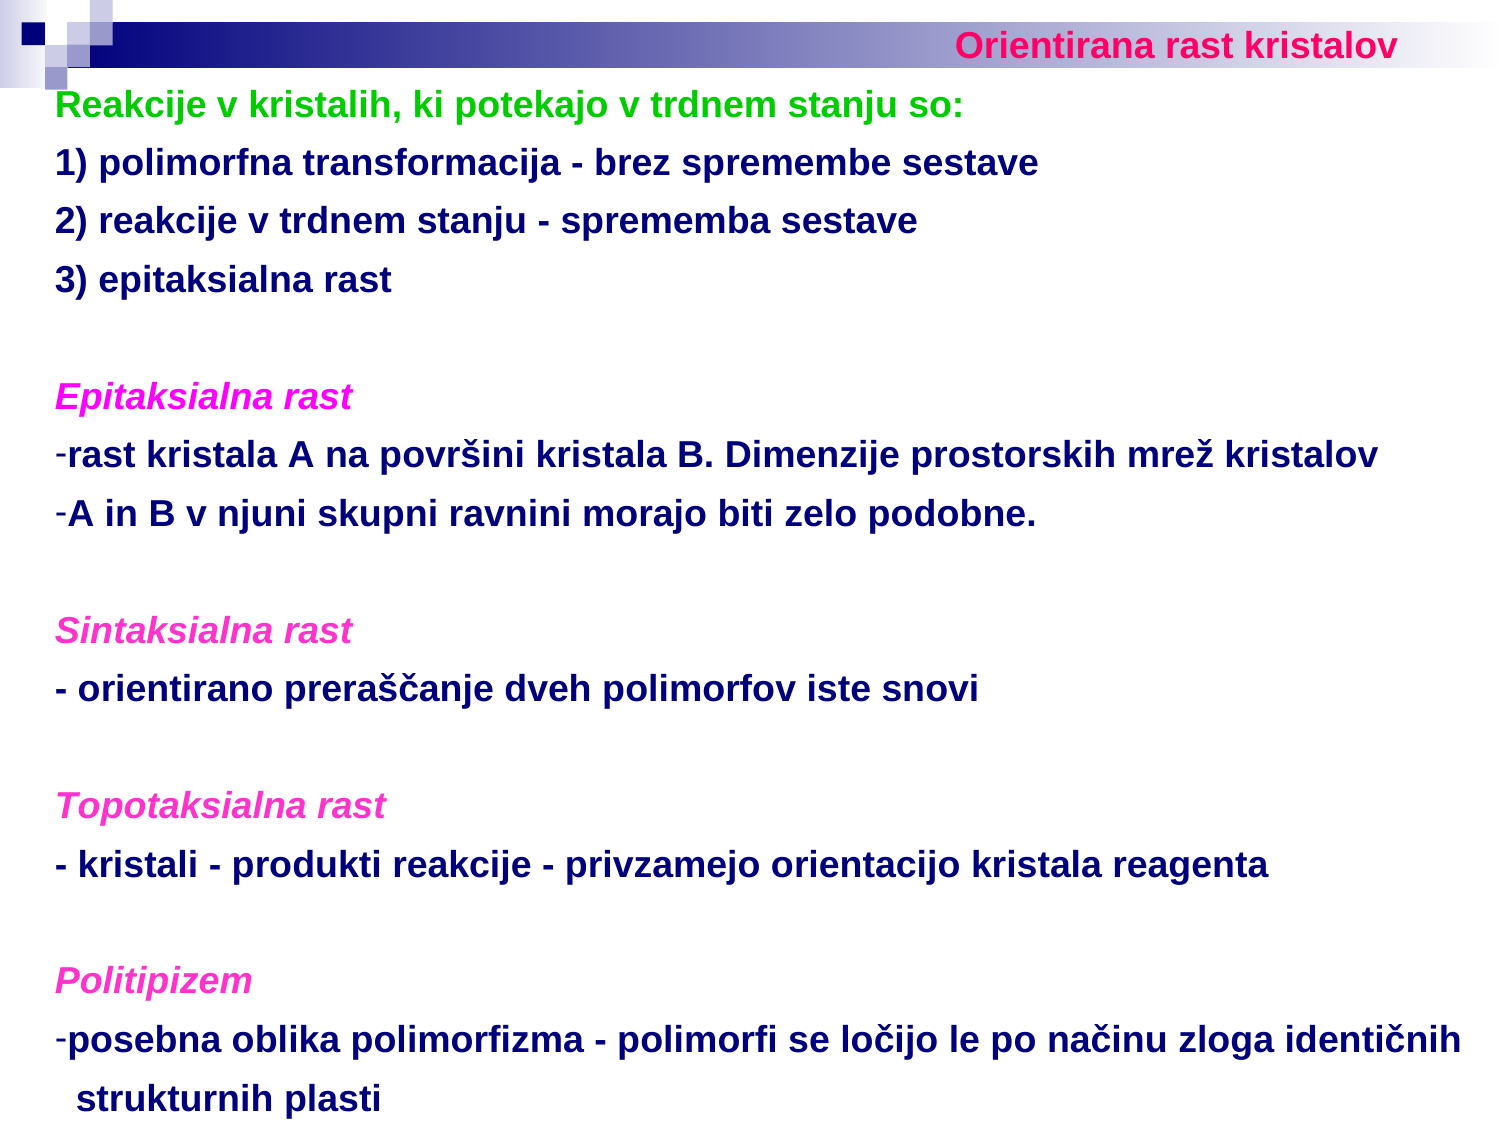

Orientirana rast kristalov
Reakcije v kristalih, ki potekajo v trdnem stanju so:
1) polimorfna transformacija - brez spremembe sestave
2) reakcije v trdnem stanju - sprememba sestave
3) epitaksialna rast
Epitaksialna rast
rast kristala A na površini kristala B. Dimenzije prostorskih mrež kristalov
A in B v njuni skupni ravnini morajo biti zelo podobne.
Sintaksialna rast
- orientirano preraščanje dveh polimorfov iste snovi
Topotaksialna rast
- kristali - produkti reakcije - privzamejo orientacijo kristala reagenta
Politipizem
posebna oblika polimorfizma - polimorfi se ločijo le po načinu zloga identičnih
 strukturnih plasti